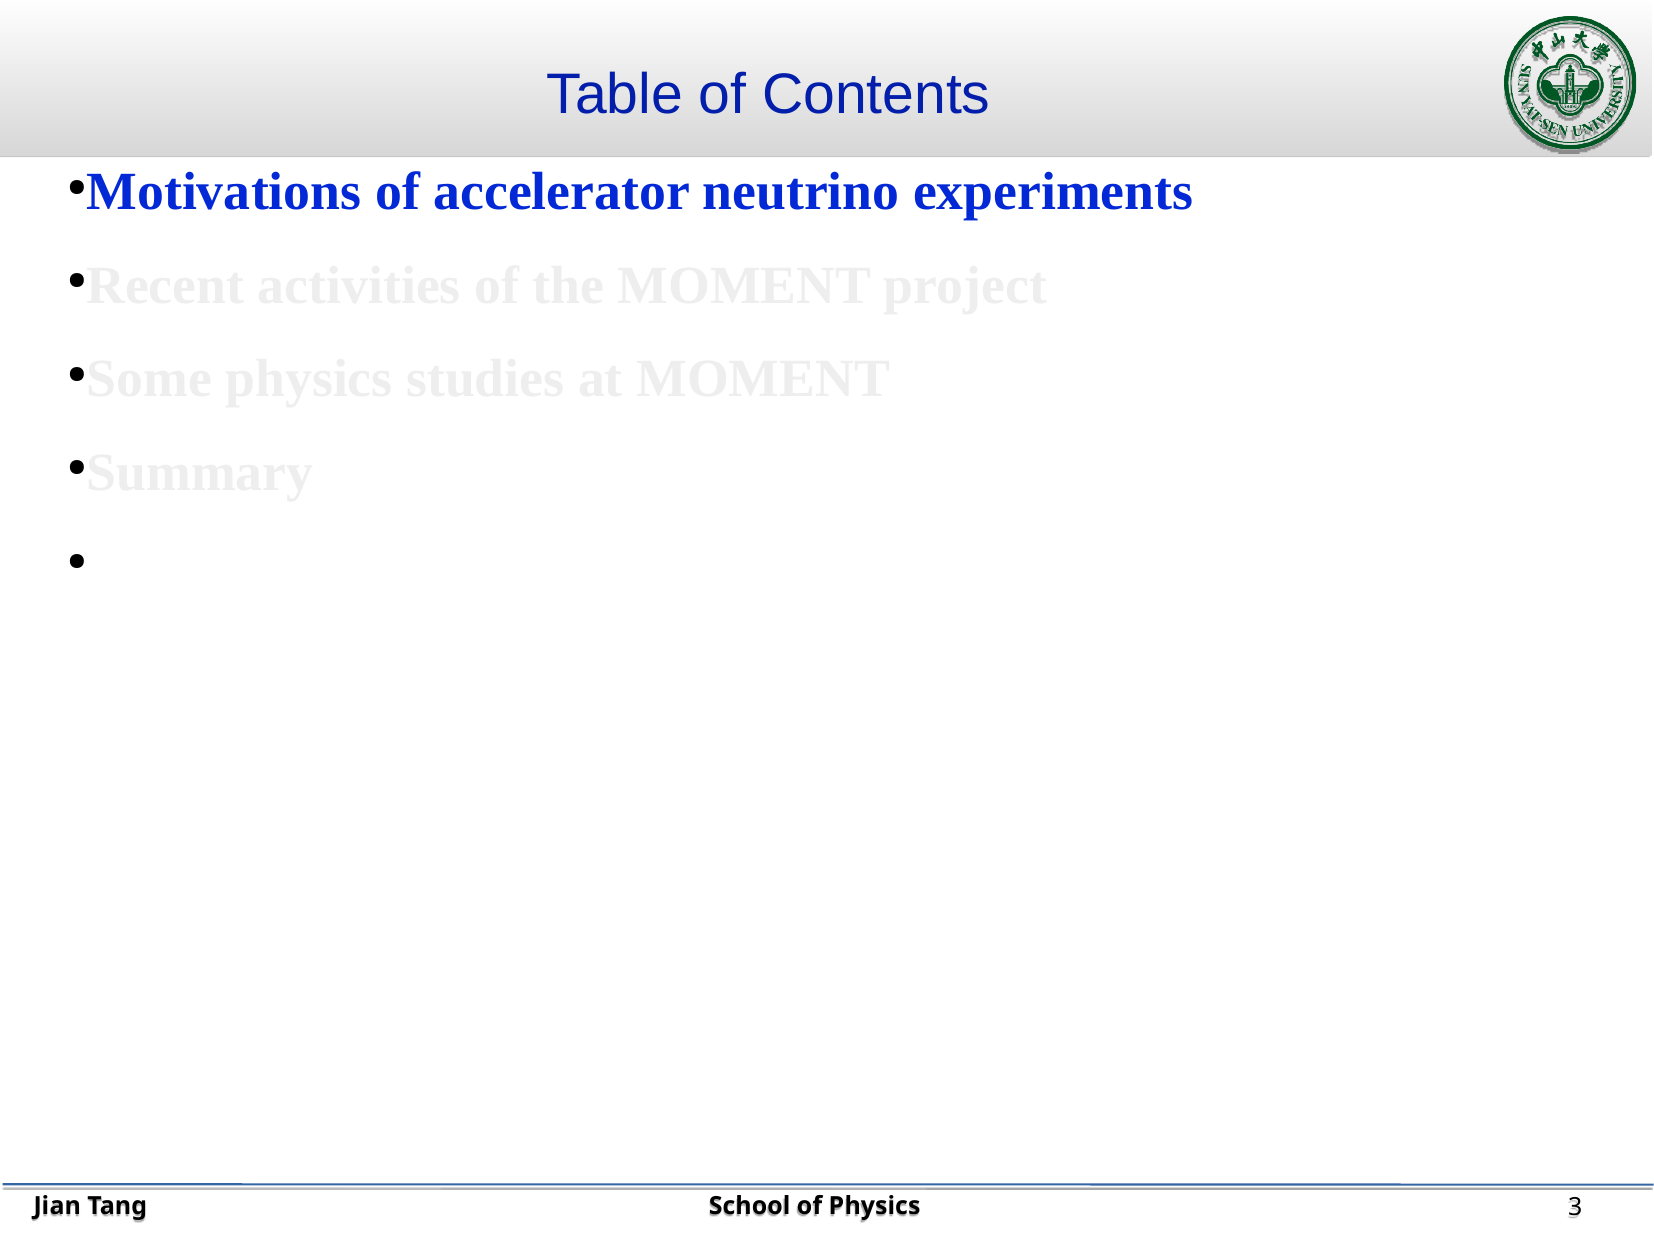

# Table of Contents
Motivations of accelerator neutrino experiments
Recent activities of the MOMENT project
Some physics studies at MOMENT
Summary